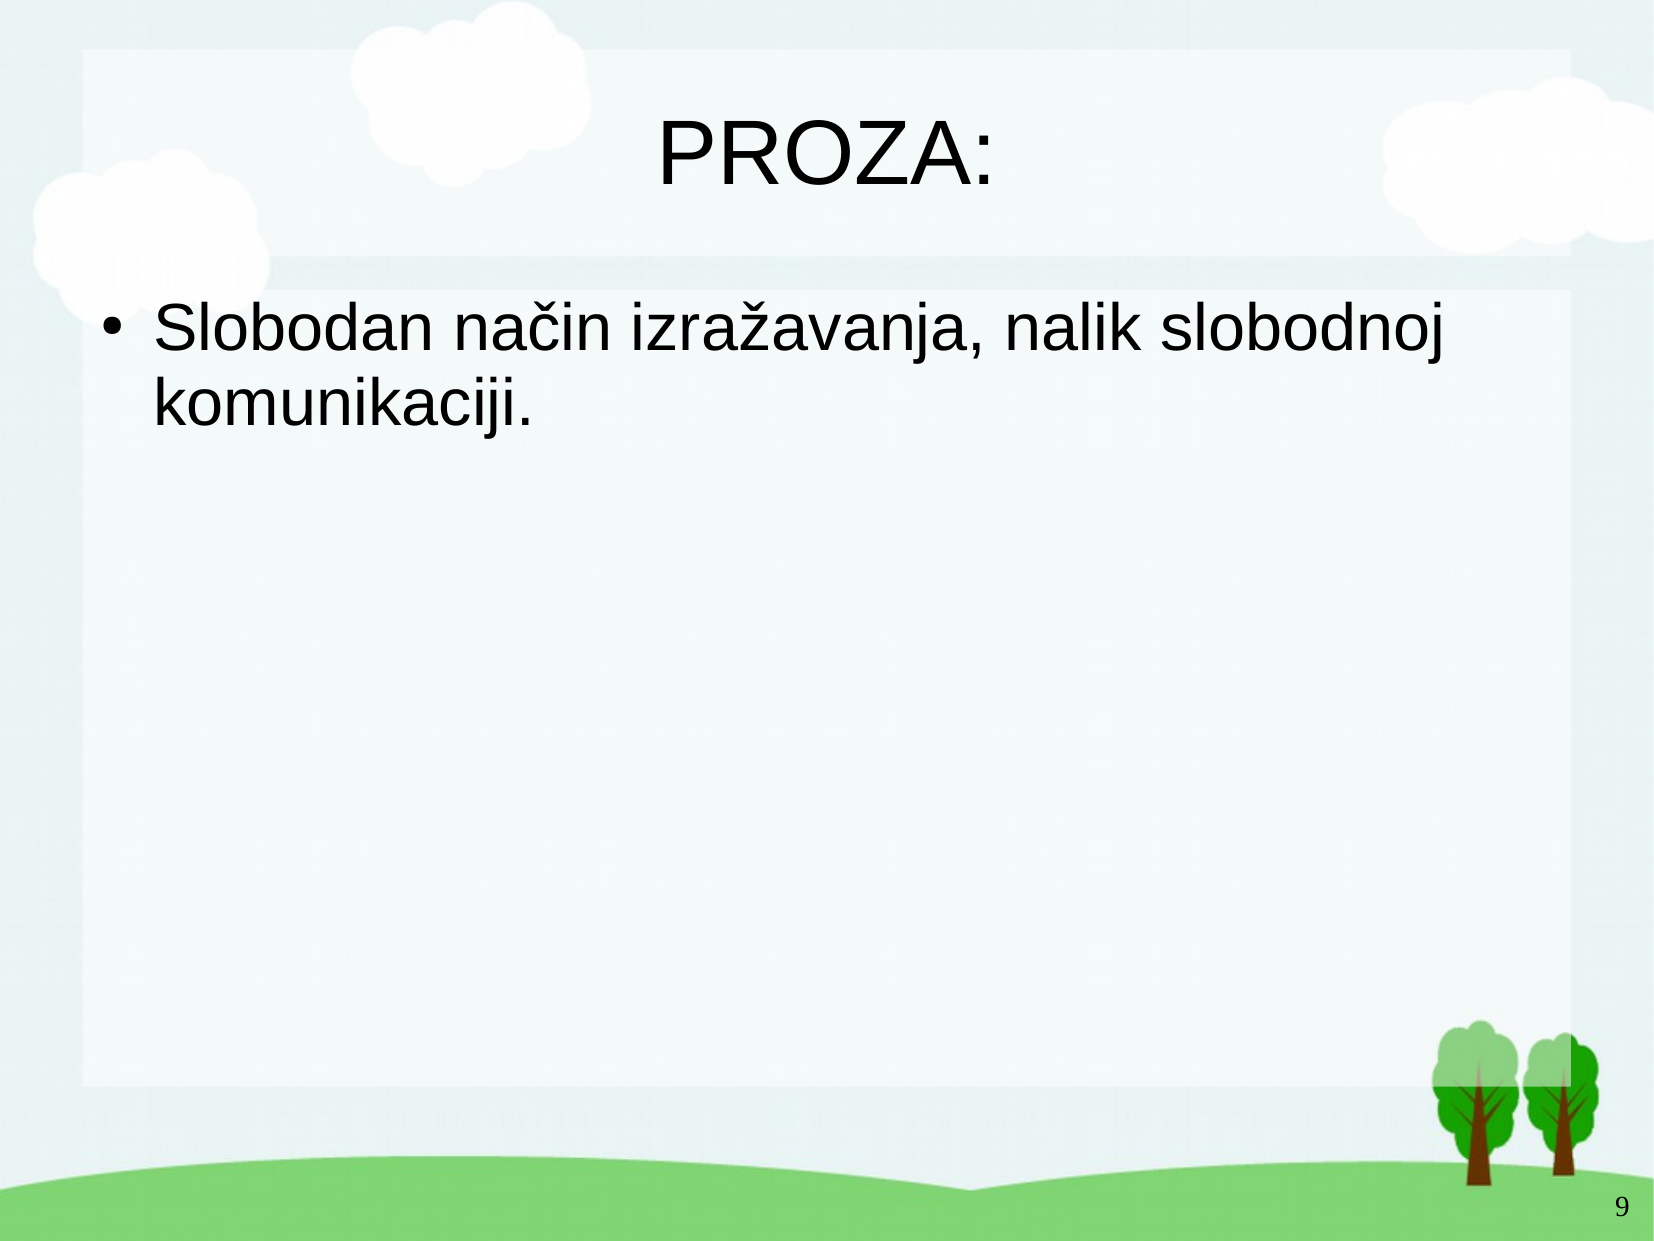

# PROZA:
Slobodan način izražavanja, nalik slobodnoj komunikaciji.
9